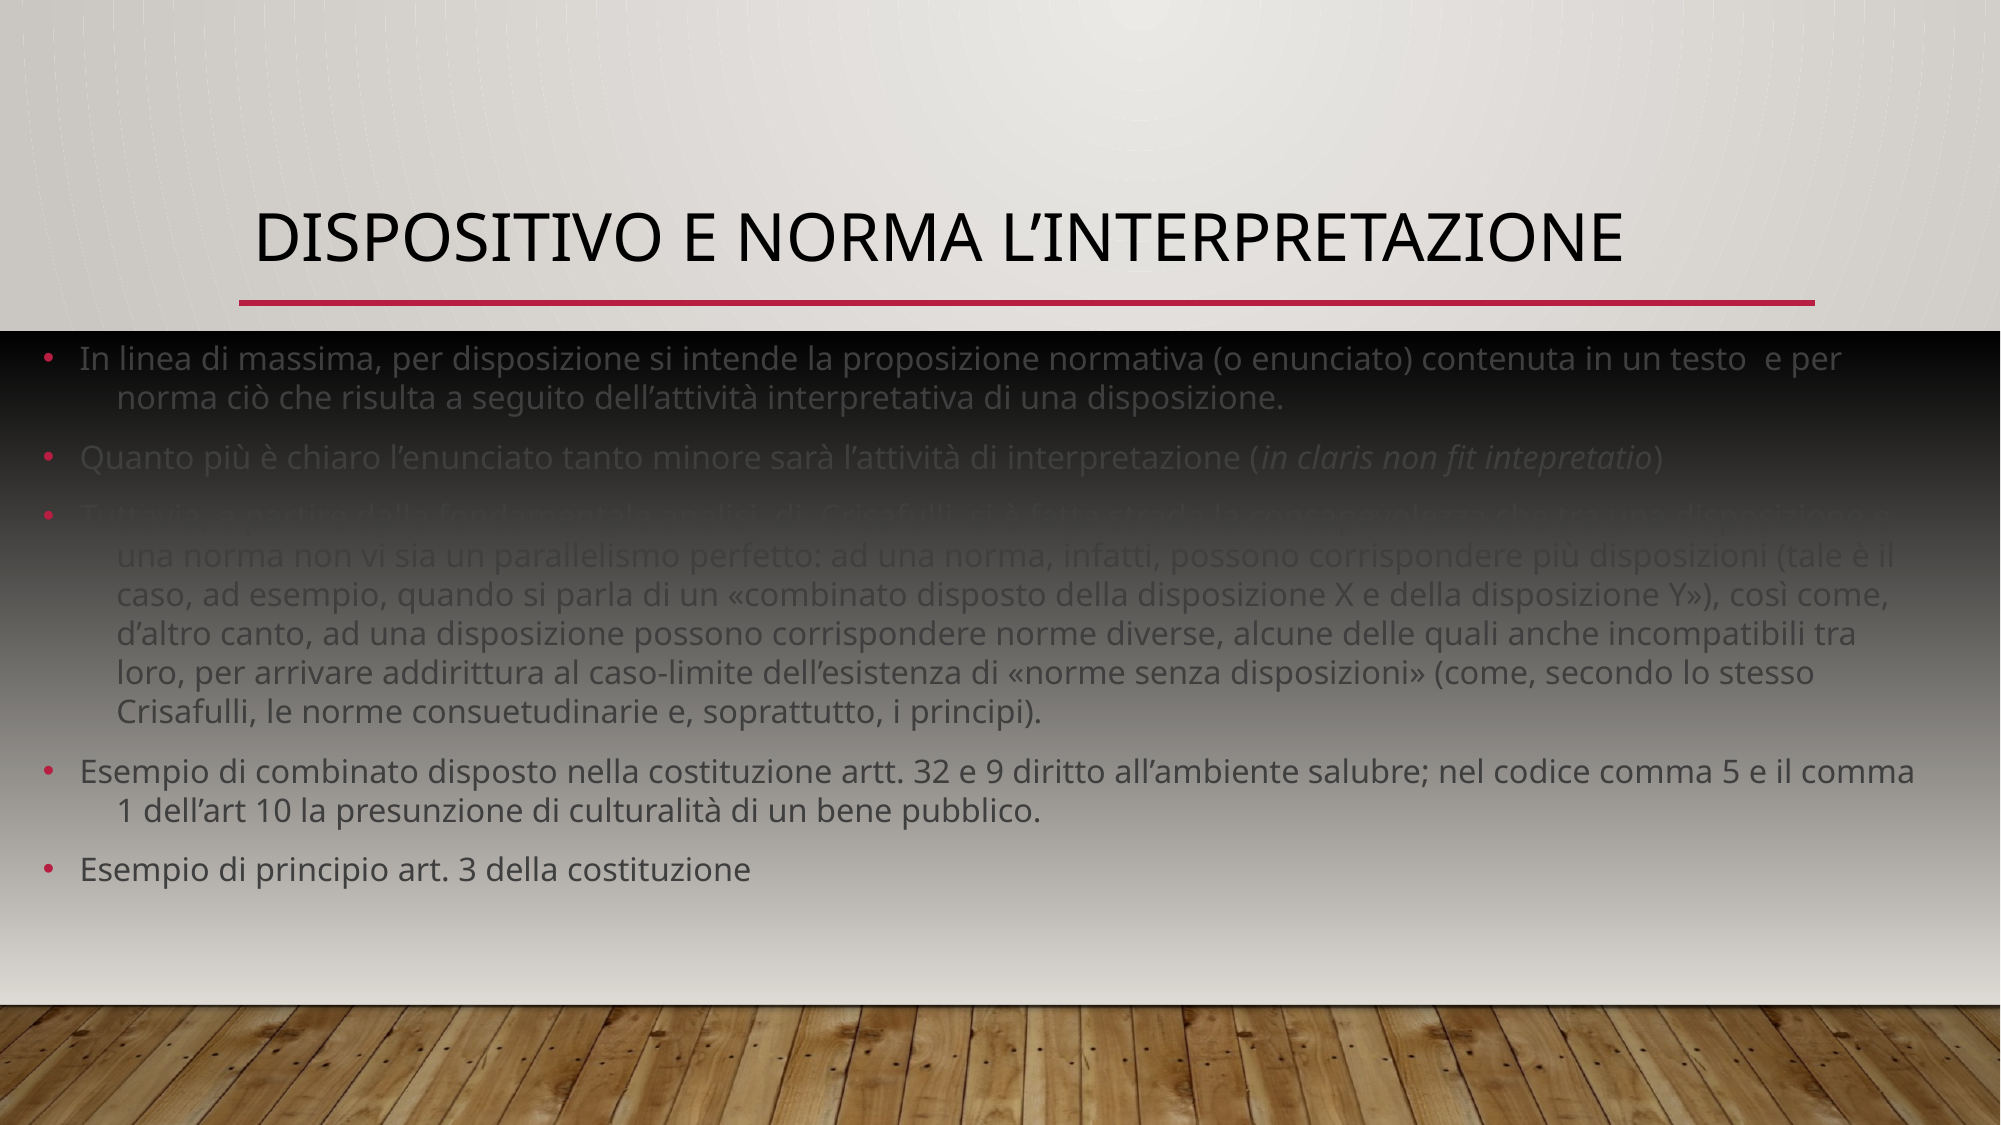

# Dispositivo e norma l’interpretazione
In linea di massima, per disposizione si intende la proposizione normativa (o enunciato) contenuta in un testo e per norma ciò che risulta a seguito dell’attività interpretativa di una disposizione.
Quanto più è chiaro l’enunciato tanto minore sarà l’attività di interpretazione (in claris non fit intepretatio)
Tuttavia, a partire dalla fondamentale analisi di  Crisafulli si è fatta strada la consapevolezza che tra una disposizione e una norma non vi sia un parallelismo perfetto: ad una norma, infatti, possono corrispondere più disposizioni (tale è il caso, ad esempio, quando si parla di un «combinato disposto della disposizione X e della disposizione Y»), così come, d’altro canto, ad una disposizione possono corrispondere norme diverse, alcune delle quali anche incompatibili tra loro, per arrivare addirittura al caso-limite dell’esistenza di «norme senza disposizioni» (come, secondo lo stesso Crisafulli, le norme consuetudinarie e, soprattutto, i principi).
Esempio di combinato disposto nella costituzione artt. 32 e 9 diritto all’ambiente salubre; nel codice comma 5 e il comma 1 dell’art 10 la presunzione di culturalità di un bene pubblico.
Esempio di principio art. 3 della costituzione